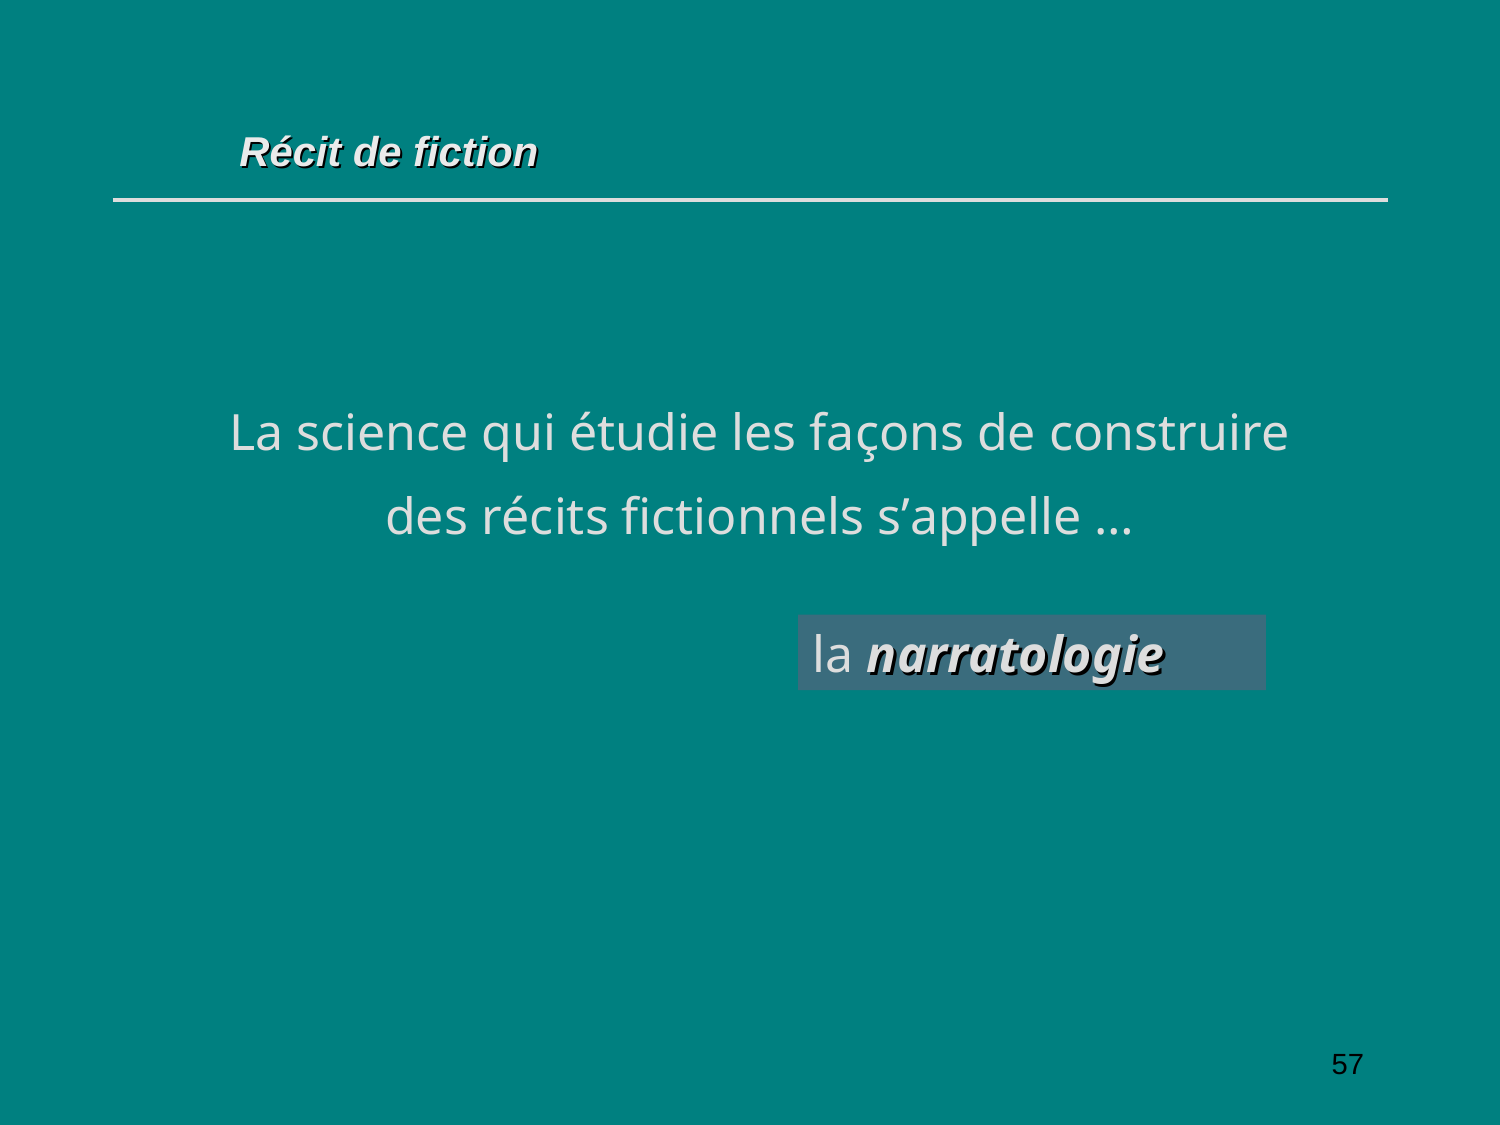

Récit de fiction
La science qui étudie les façons de construire des récits fictionnels s’appelle …
la narratologie
57